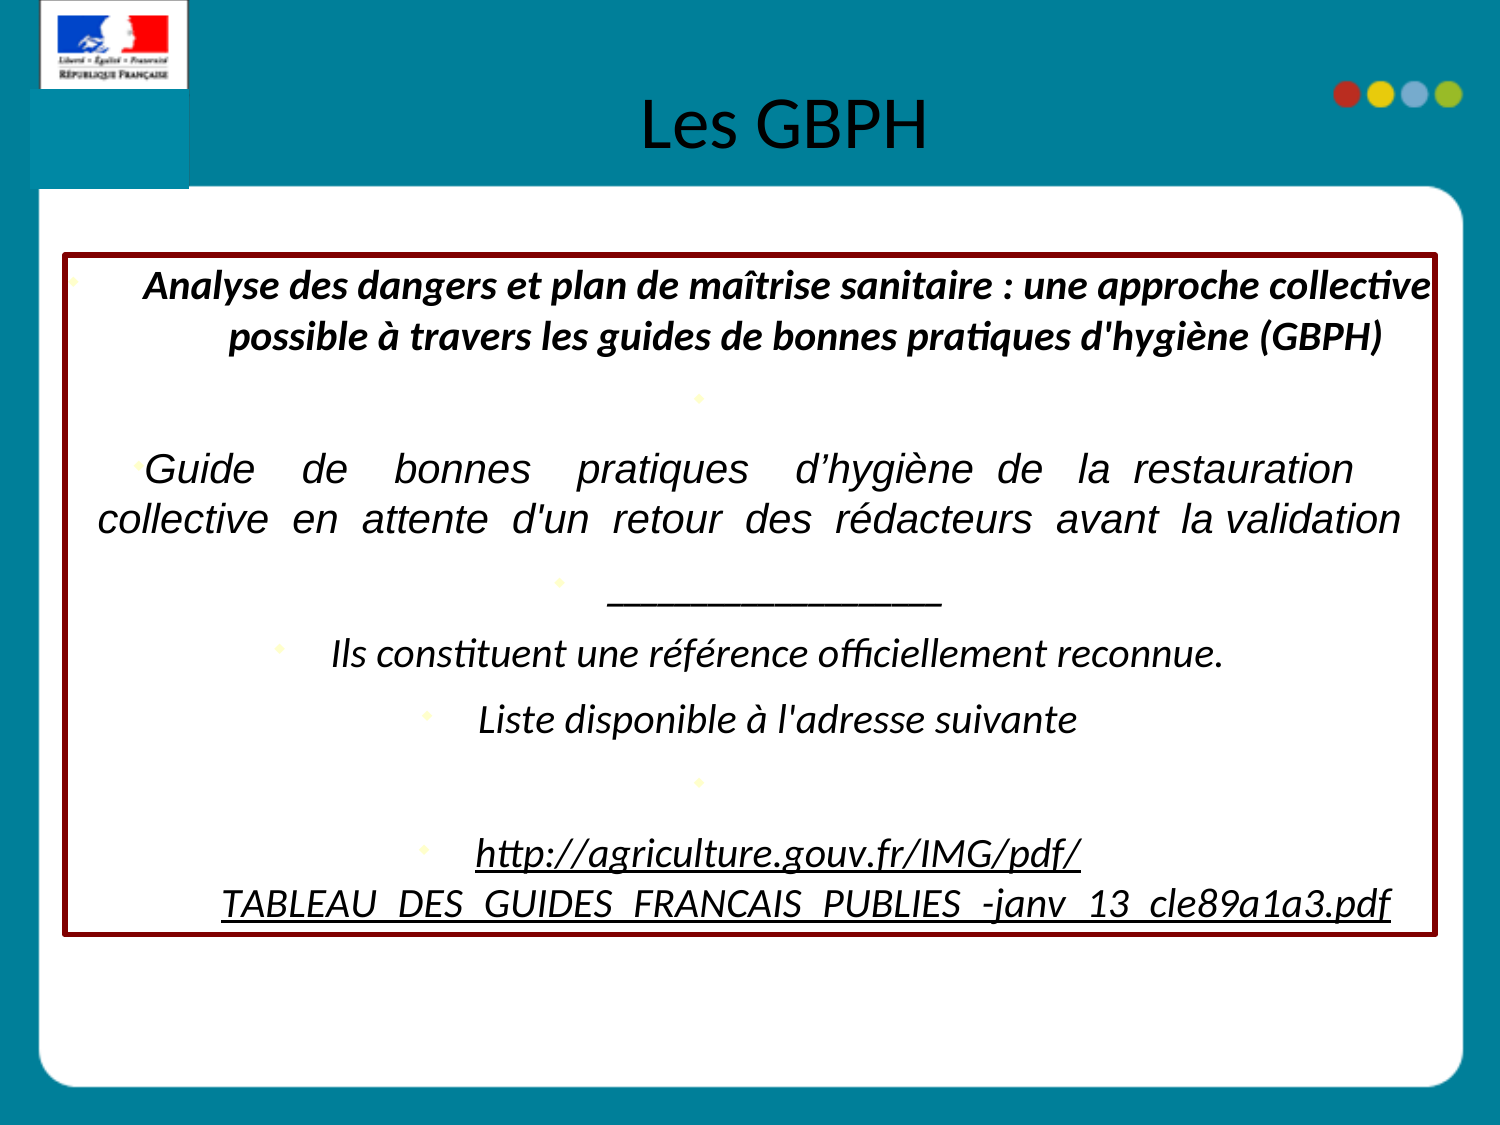

Les GBPH
# Analyse des dangers et plan de maîtrise sanitaire : une approche collective possible à travers les guides de bonnes pratiques d'hygiène (GBPH)
Guide de bonnes pratiques d’hygiène de la restauration collective en attente d'un retour des rédacteurs avant la validation
____________________
Ils constituent une référence officiellement reconnue.
Liste disponible à l'adresse suivante
http://agriculture.gouv.fr/IMG/pdf/TABLEAU_DES_GUIDES_FRANCAIS_PUBLIES_-janv_13_cle89a1a3.pdf